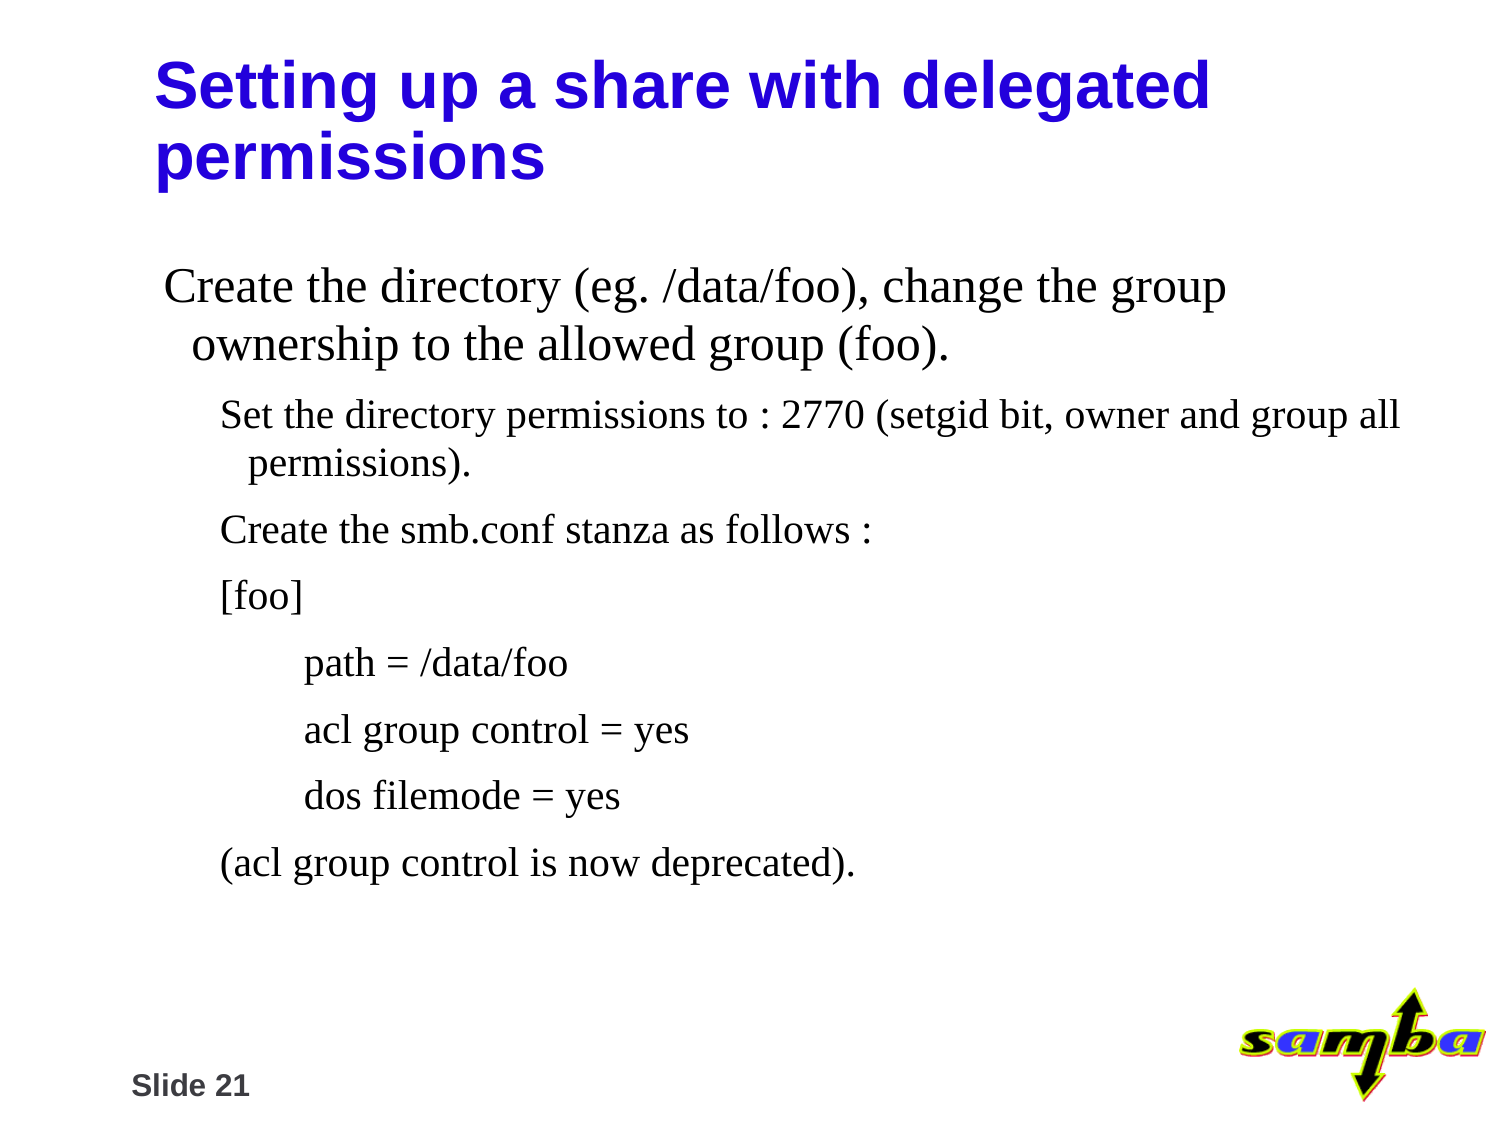

# Setting up a share with delegated permissions
Create the directory (eg. /data/foo), change the group ownership to the allowed group (foo).
Set the directory permissions to : 2770 (setgid bit, owner and group all permissions).
Create the smb.conf stanza as follows :
[foo]
 path = /data/foo
 acl group control = yes
 dos filemode = yes
(acl group control is now deprecated).